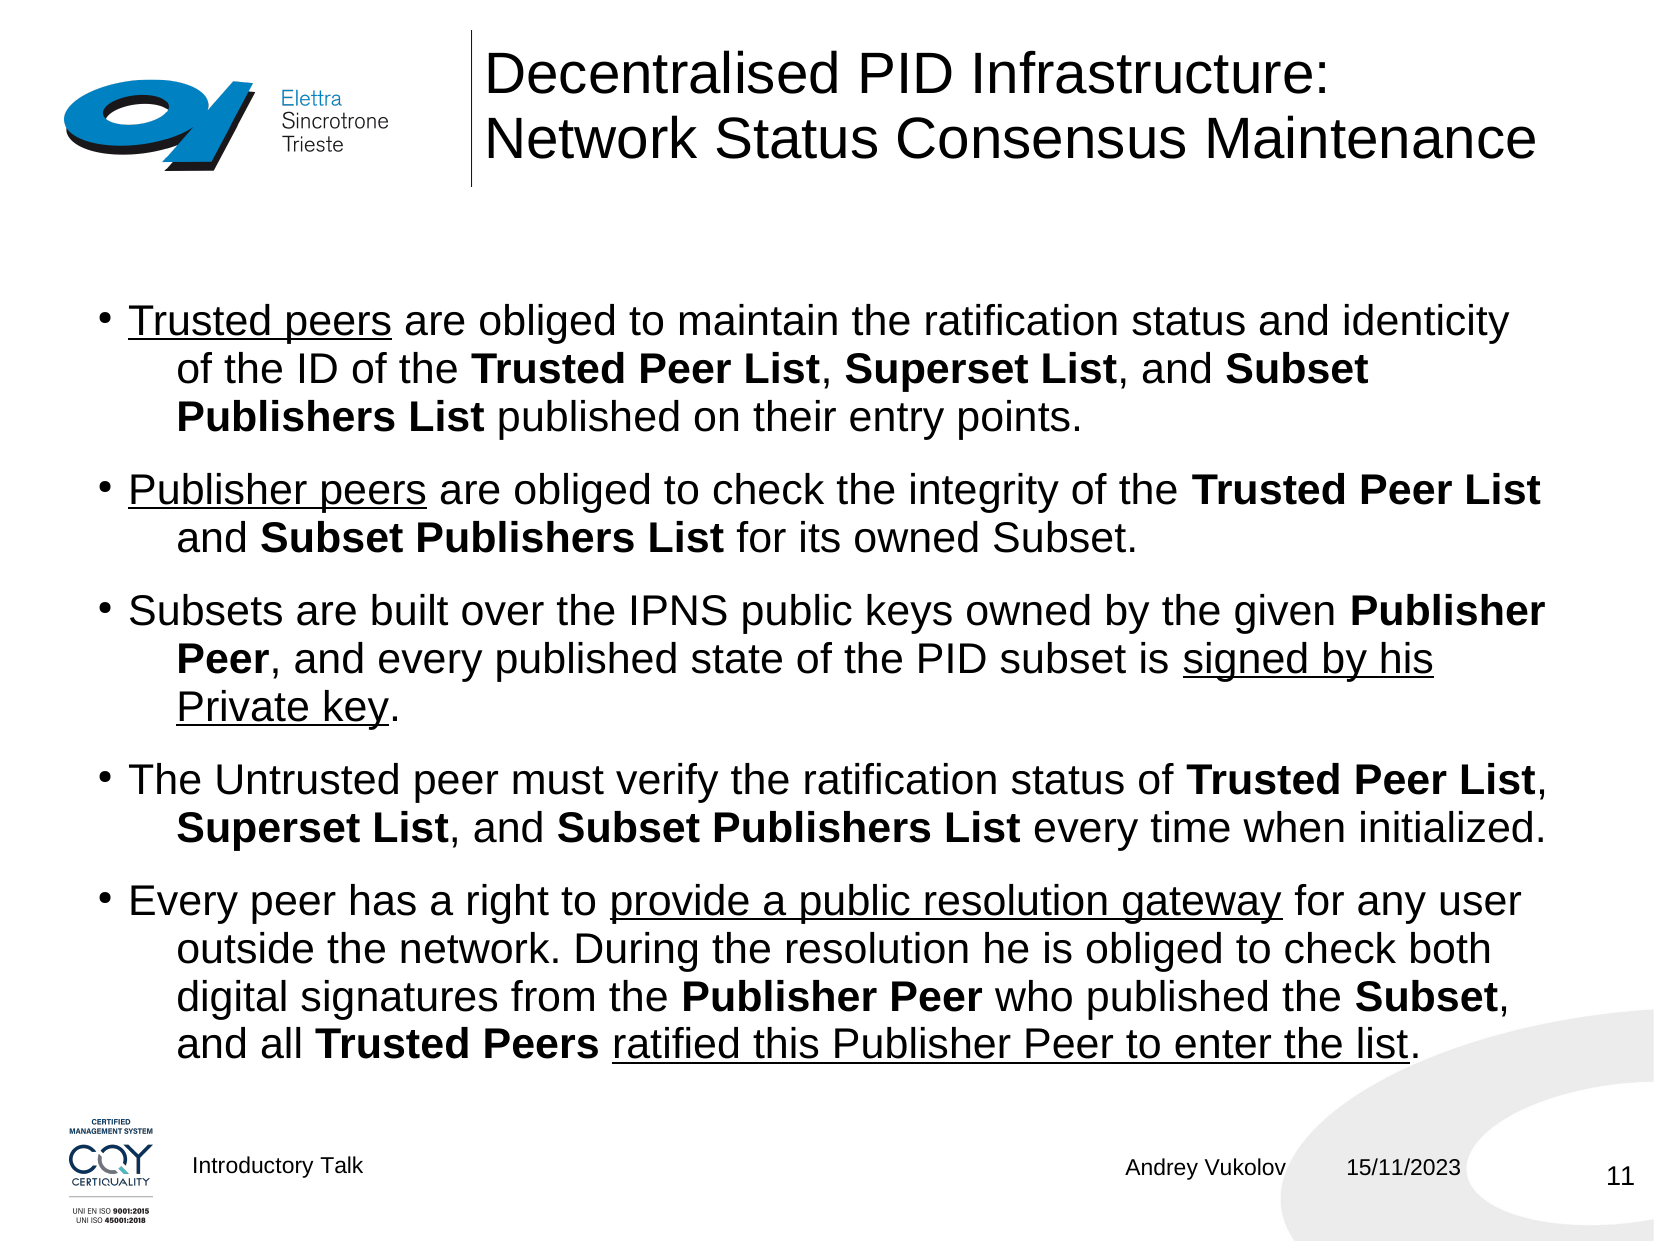

# Decentralised PID Infrastructure: Network Status Consensus Maintenance
Trusted peers are obliged to maintain the ratification status and identicity of the ID of the Trusted Peer List, Superset List, and Subset Publishers List published on their entry points.
Publisher peers are obliged to check the integrity of the Trusted Peer List and Subset Publishers List for its owned Subset.
Subsets are built over the IPNS public keys owned by the given Publisher Peer, and every published state of the PID subset is signed by his Private key.
The Untrusted peer must verify the ratification status of Trusted Peer List, Superset List, and Subset Publishers List every time when initialized.
Every peer has a right to provide a public resolution gateway for any user outside the network. During the resolution he is obliged to check both digital signatures from the Publisher Peer who published the Subset, and all Trusted Peers ratified this Publisher Peer to enter the list.